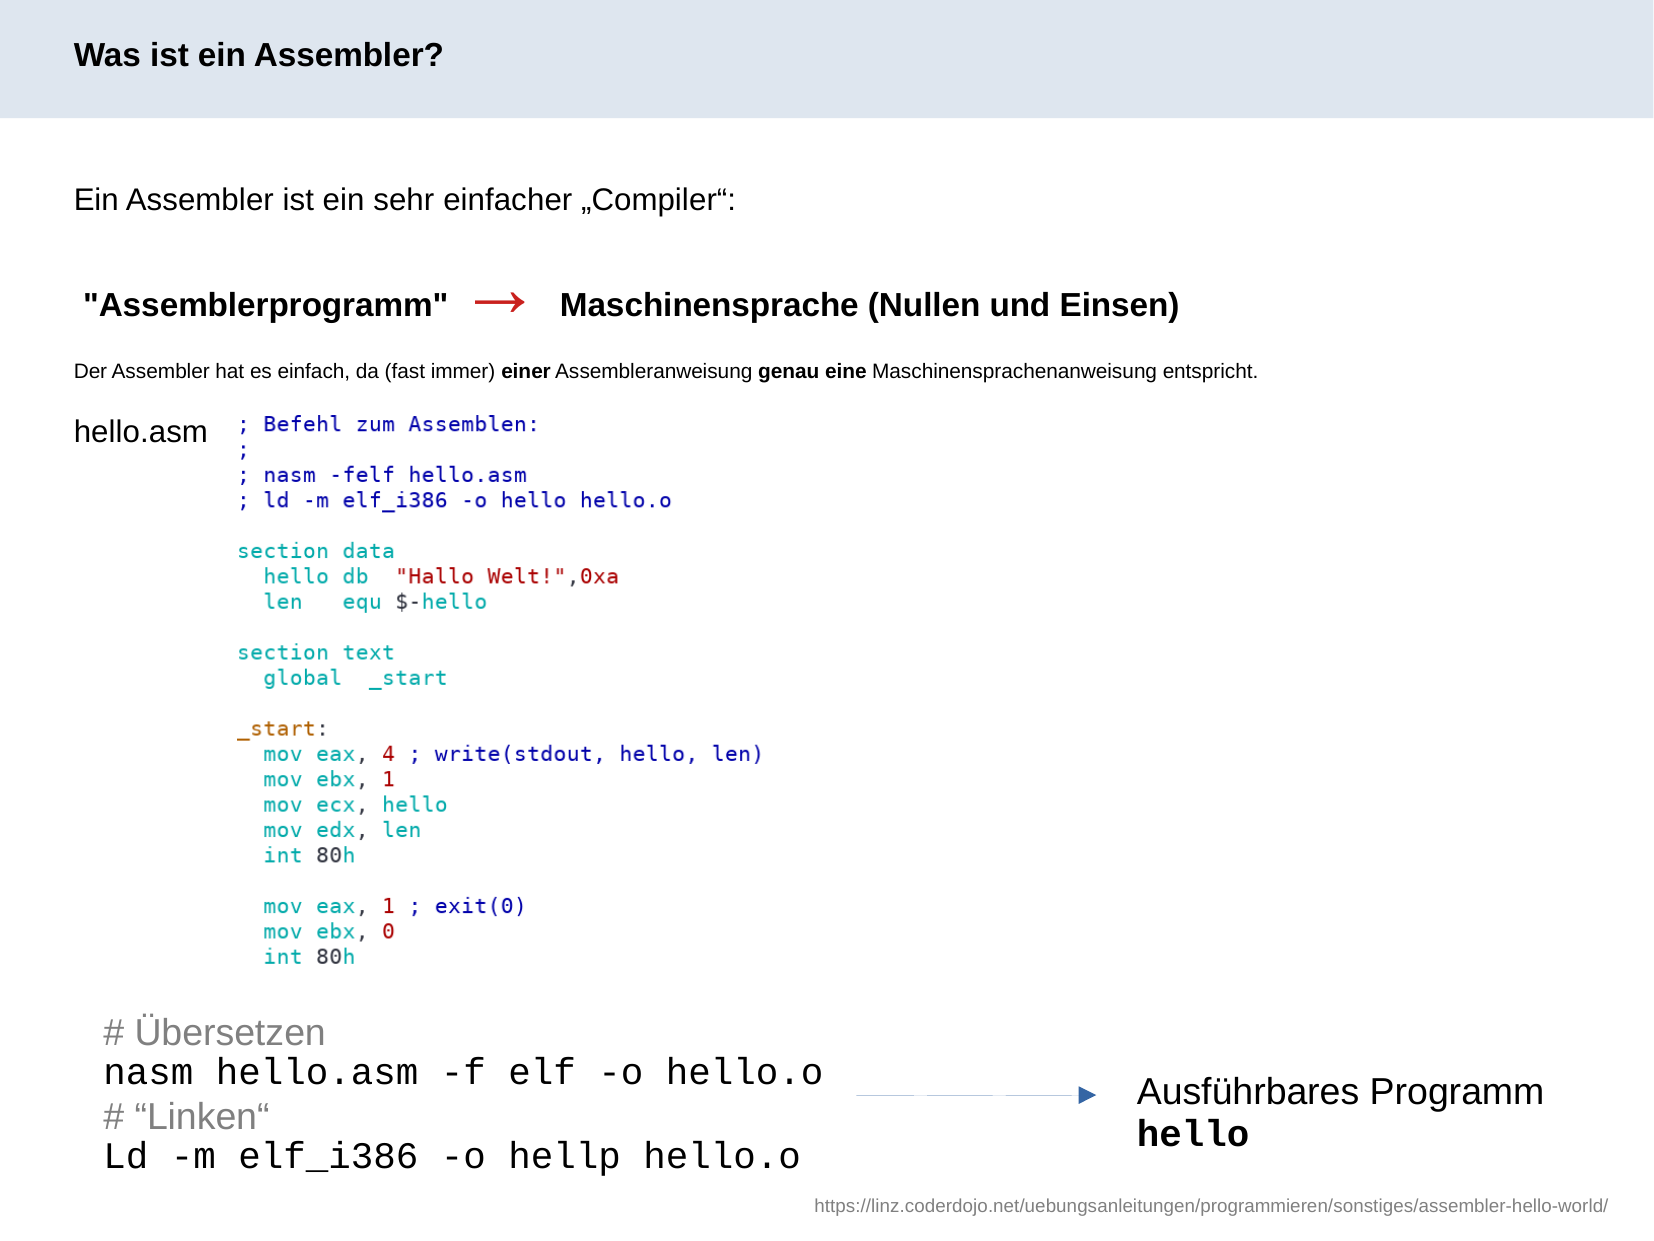

Was ist ein Assembler?
Ein Assembler ist ein sehr einfacher „Compiler“:
 "Assemblerprogramm" → Maschinensprache (Nullen und Einsen)
Der Assembler hat es einfach, da (fast immer) einer Assembleranweisung genau eine Maschinensprachenanweisung entspricht.
hello.asm
# Übersetzen
nasm hello.asm -f elf -o hello.o
# “Linken“
Ld -m elf_i386 -o hellp hello.o
Ausführbares Programm hello
https://linz.coderdojo.net/uebungsanleitungen/programmieren/sonstiges/assembler-hello-world/